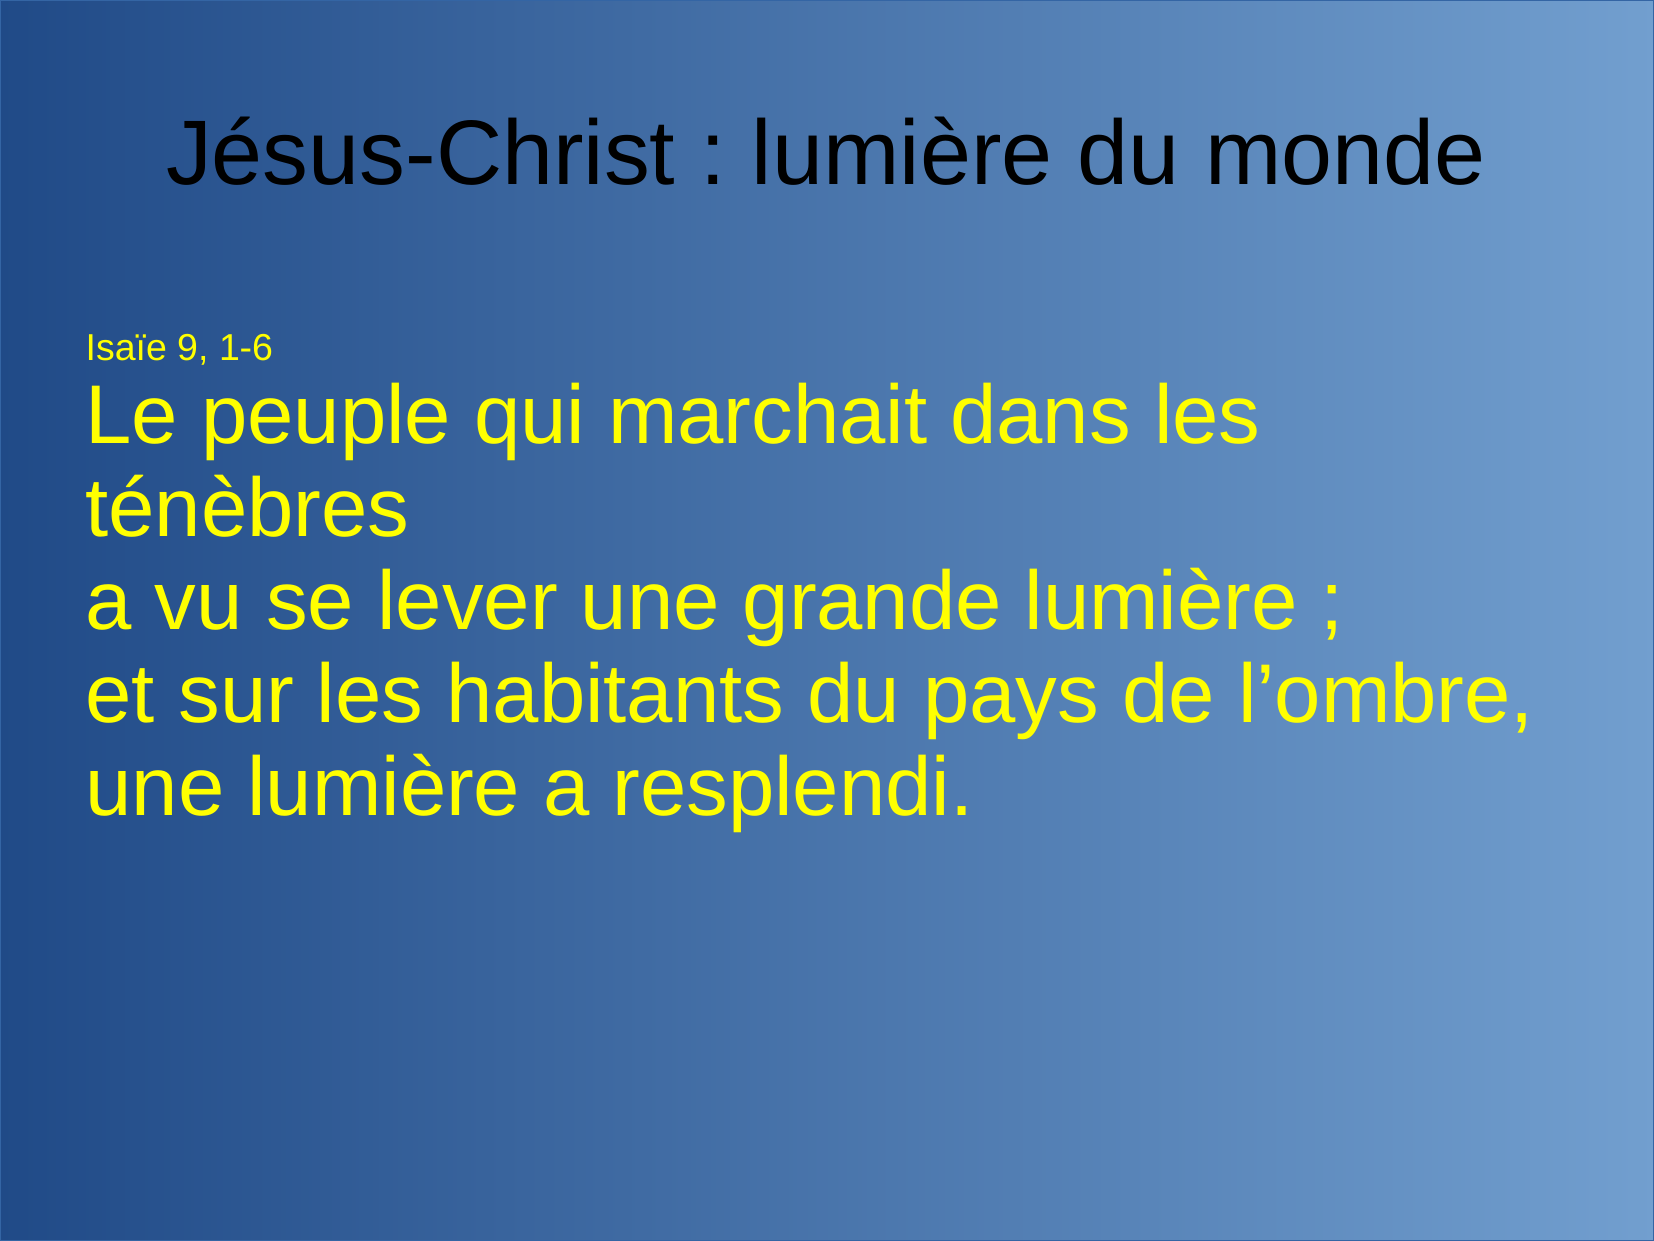

# Jésus-Christ : lumière du monde
Isaïe 9, 1-6
Le peuple qui marchait dans les ténèbres
a vu se lever une grande lumière ;
et sur les habitants du pays de l’ombre,
une lumière a resplendi.